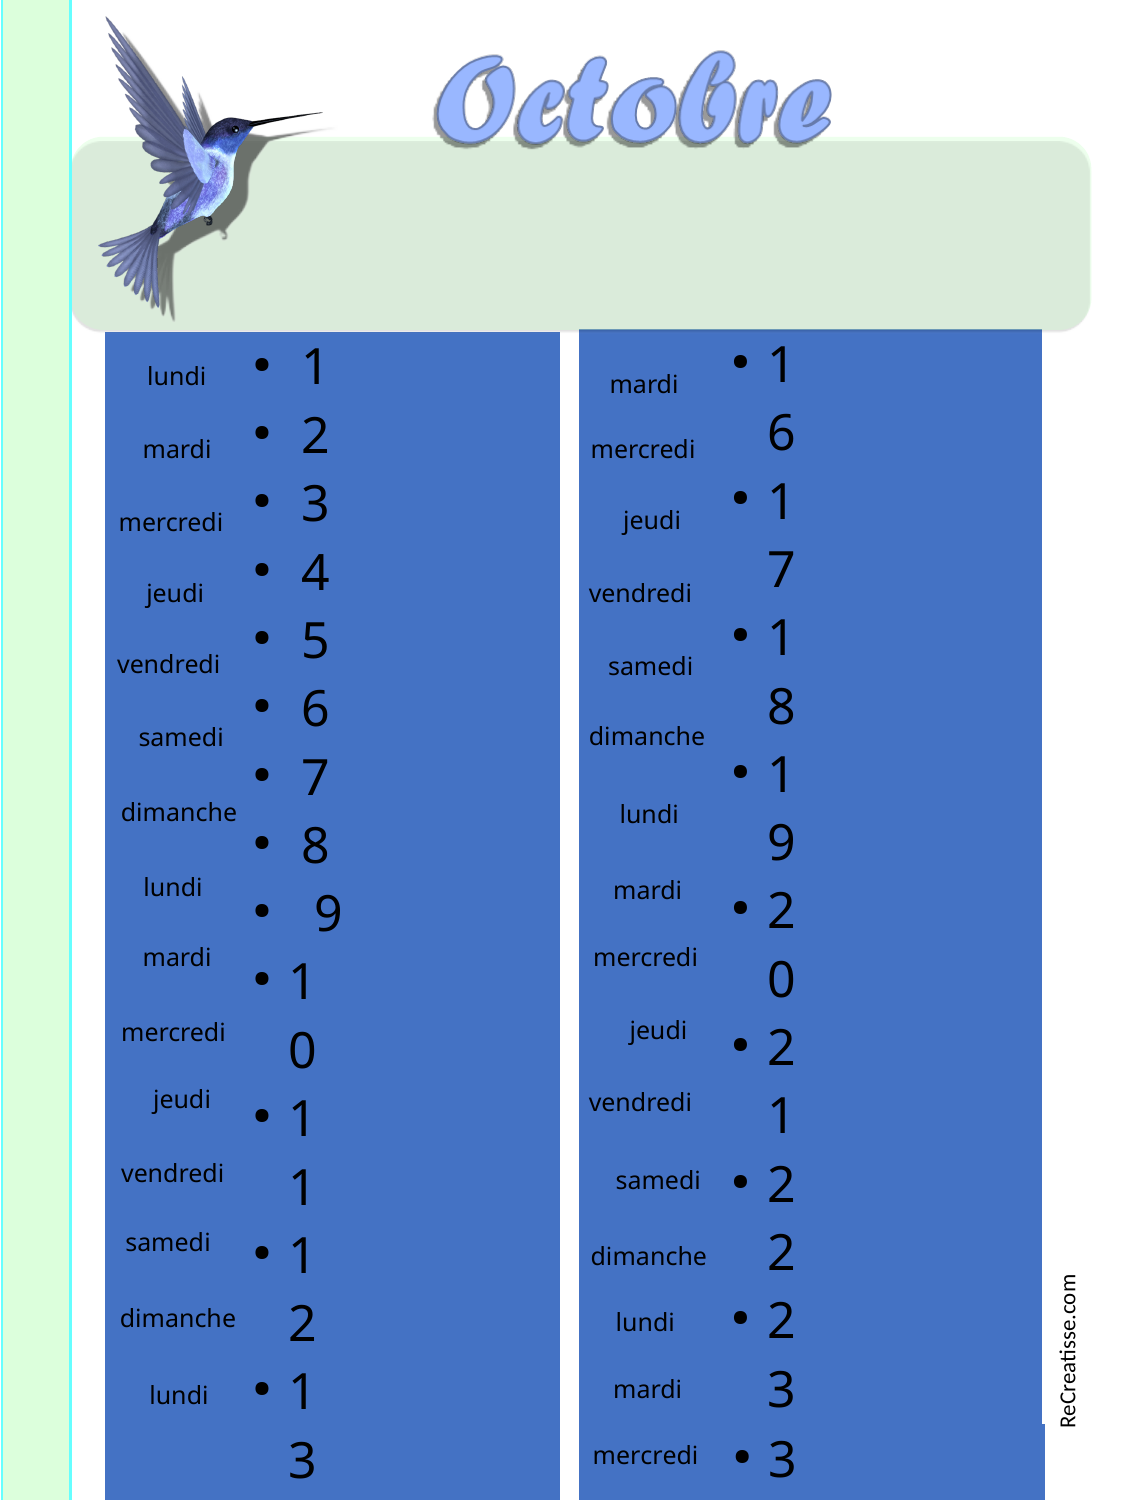

| | 16 | |
| --- | --- | --- |
| | 17 | |
| | 18 | |
| | 19 | |
| | 20 | |
| | 21 | |
| | 22 | |
| | 23 | |
| | 24 | |
| | 25 | |
| | 26 | |
| | 27 | |
| | 28 | |
| | 29 | |
| | 30 | |
| | 1 | |
| --- | --- | --- |
| | 2 | |
| | 3 | |
| | 4 | |
| | 5 | |
| | 6 | |
| | 7 | |
| | 8 | |
| | 9 | |
| | 10 | |
| | 11 | |
| | 12 | |
| | 13 | |
| | 14 | |
| | 15 | |
lundi
mardi
mardi
mercredi
jeudi
mercredi
jeudi
vendredi
vendredi
samedi
dimanche
samedi
dimanche
lundi
lundi
mardi
mercredi
mardi
jeudi
mercredi
jeudi
vendredi
vendredi
samedi
samedi
dimanche
dimanche
lundi
ReCreatisse.com
mardi
lundi
| | 31 | |
| --- | --- | --- |
mercredi